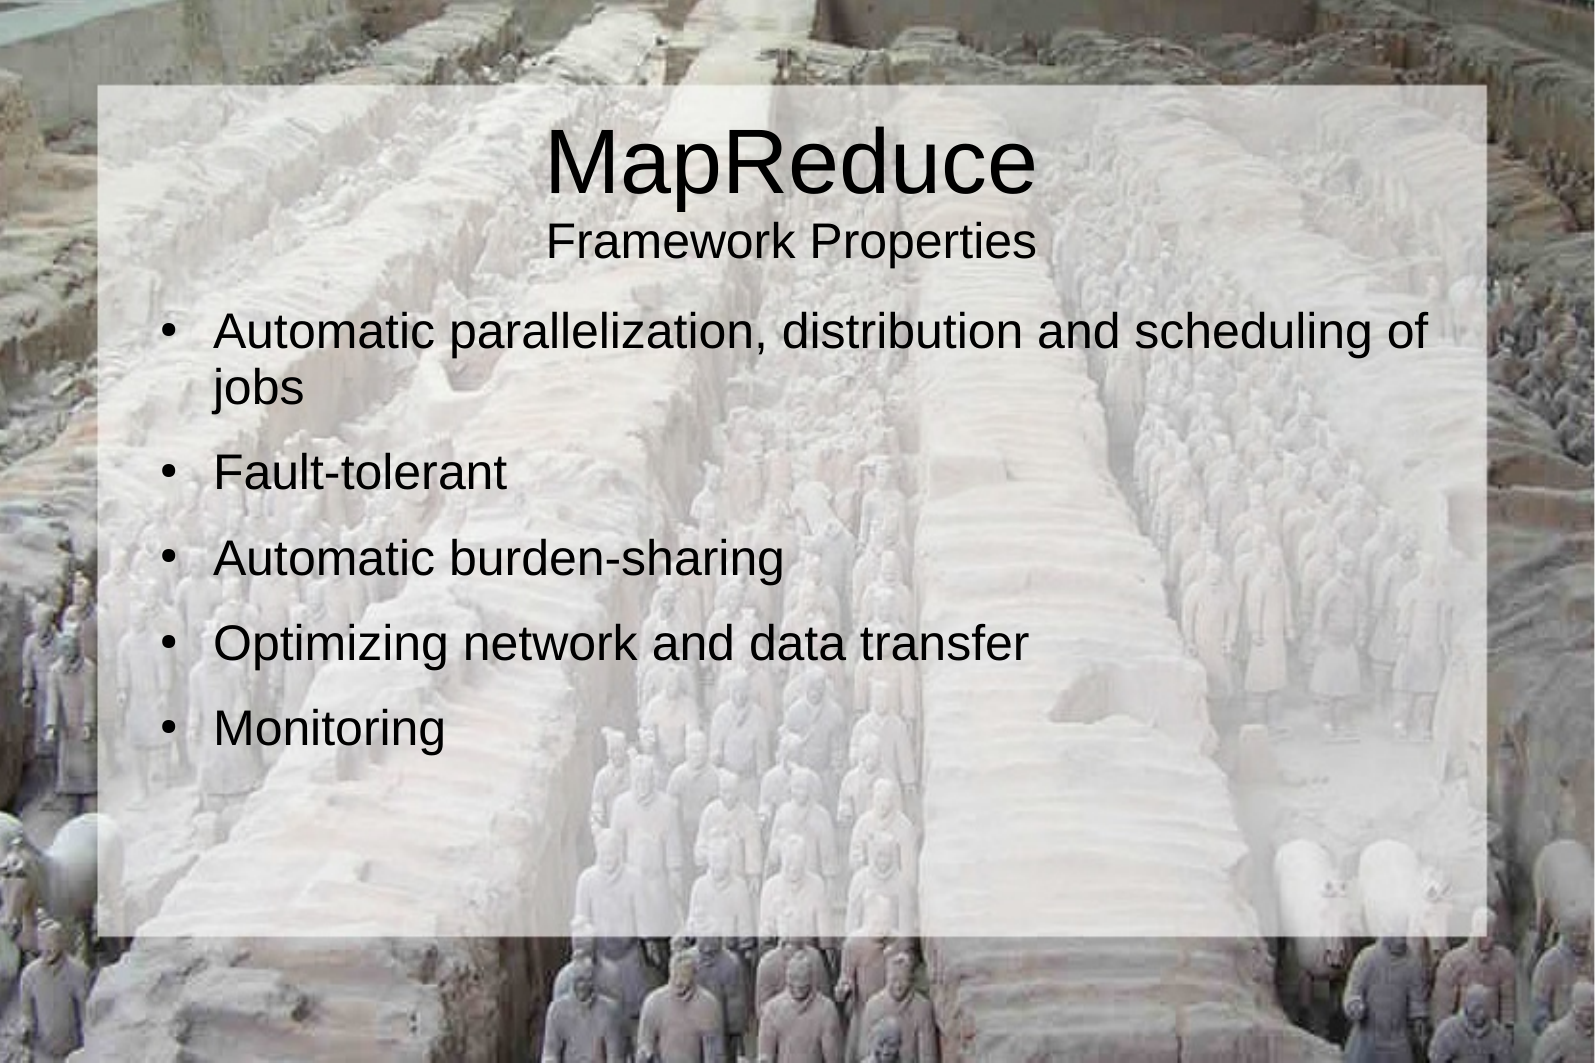

# MapReduce Framework Properties
Automatic parallelization, distribution and scheduling of jobs
Fault-tolerant
Automatic burden-sharing
Optimizing network and data transfer
Monitoring